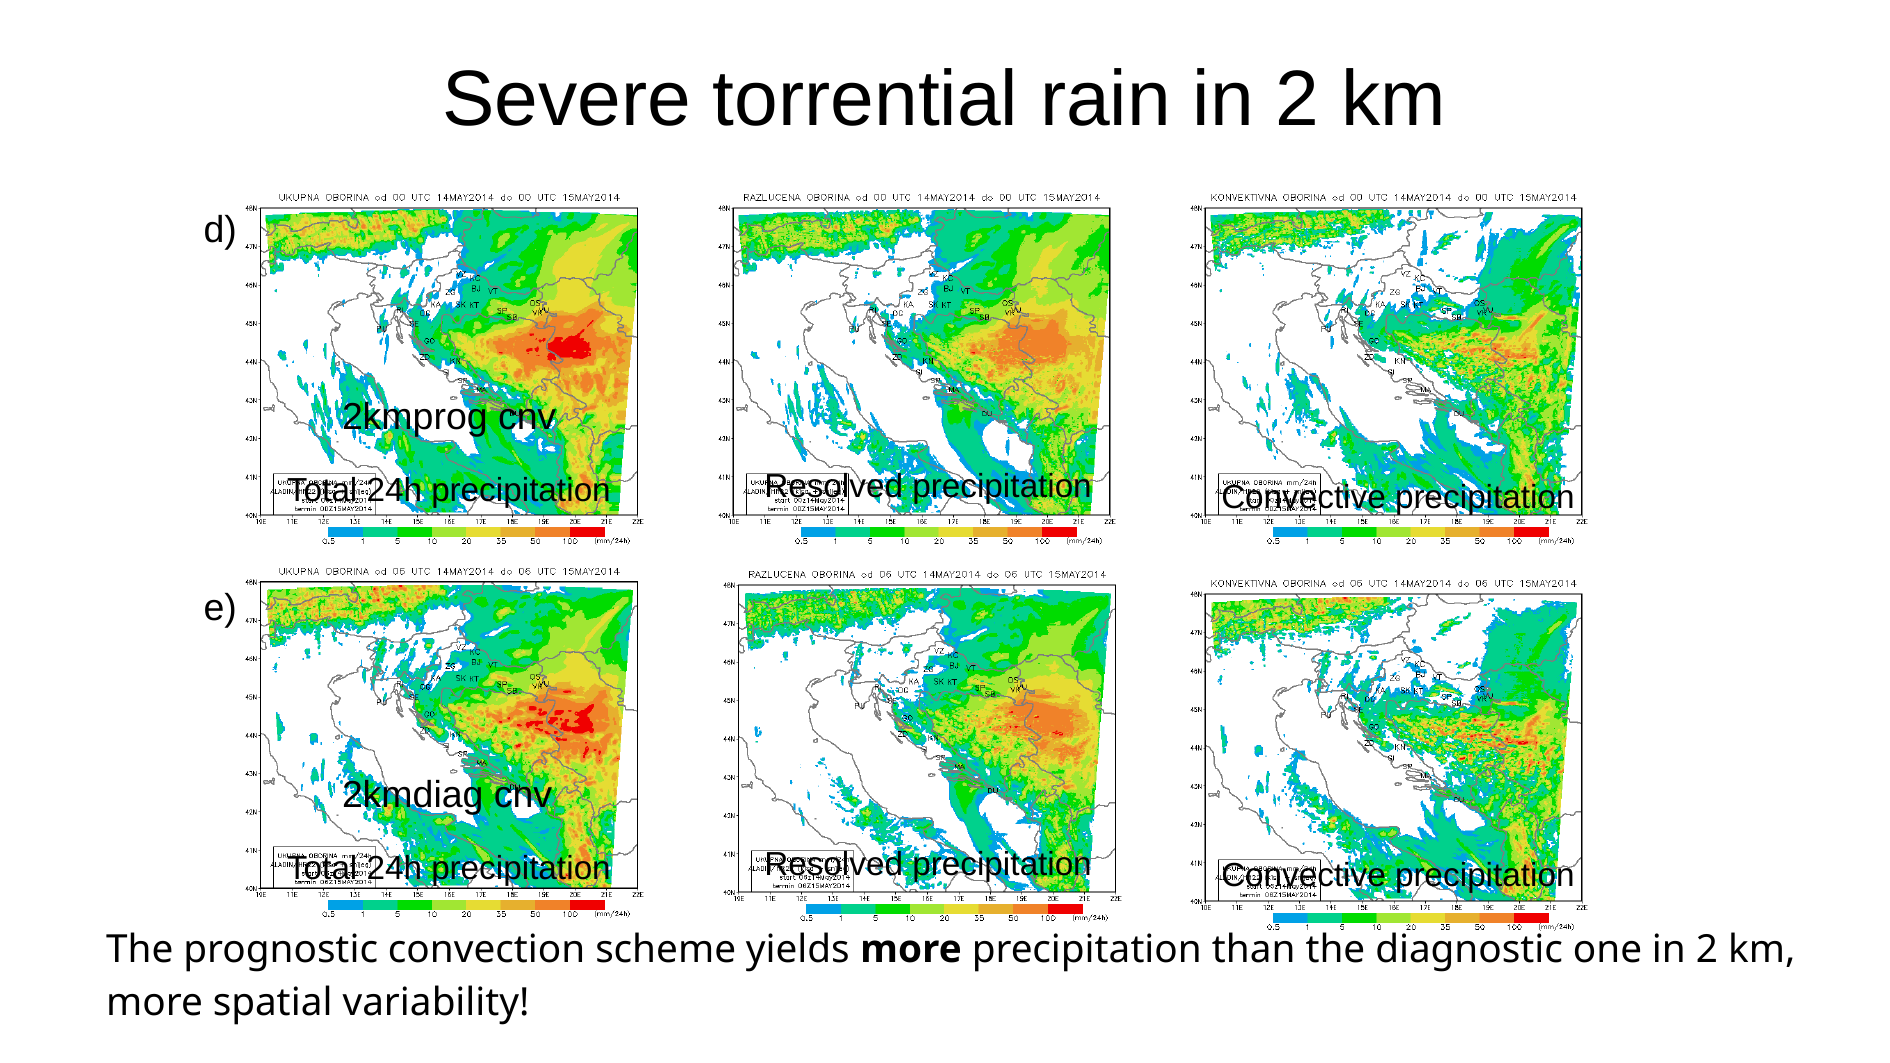

# Severe torrential rain in 2 km
d)
2kmprog cnv
Resolved precipitation
Total 24h precipitation
Convective precipitation
e)
2kmdiag cnv
Resolved precipitation
Total 24h precipitation
Convective precipitation
The prognostic convection scheme yields more precipitation than the diagnostic one in 2 km, more spatial variability!